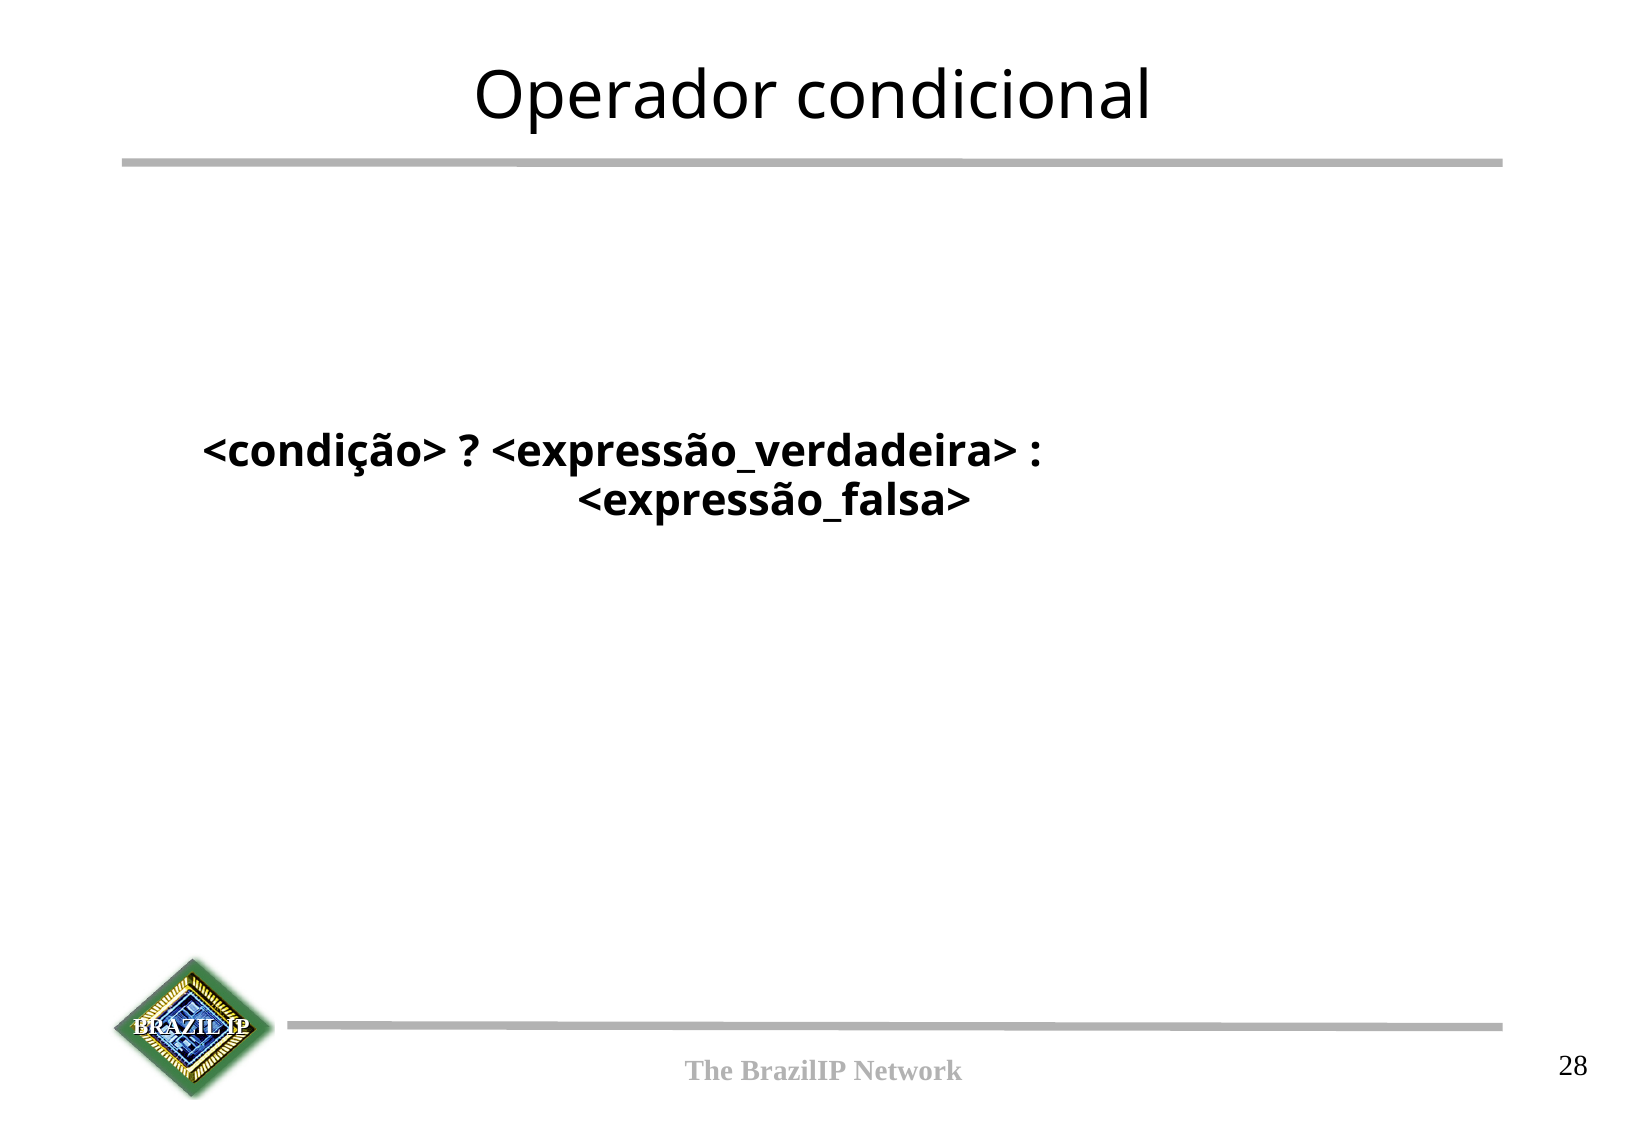

Operador condicional
<condição> ? <expressão_verdadeira> :
					<expressão_falsa>
28